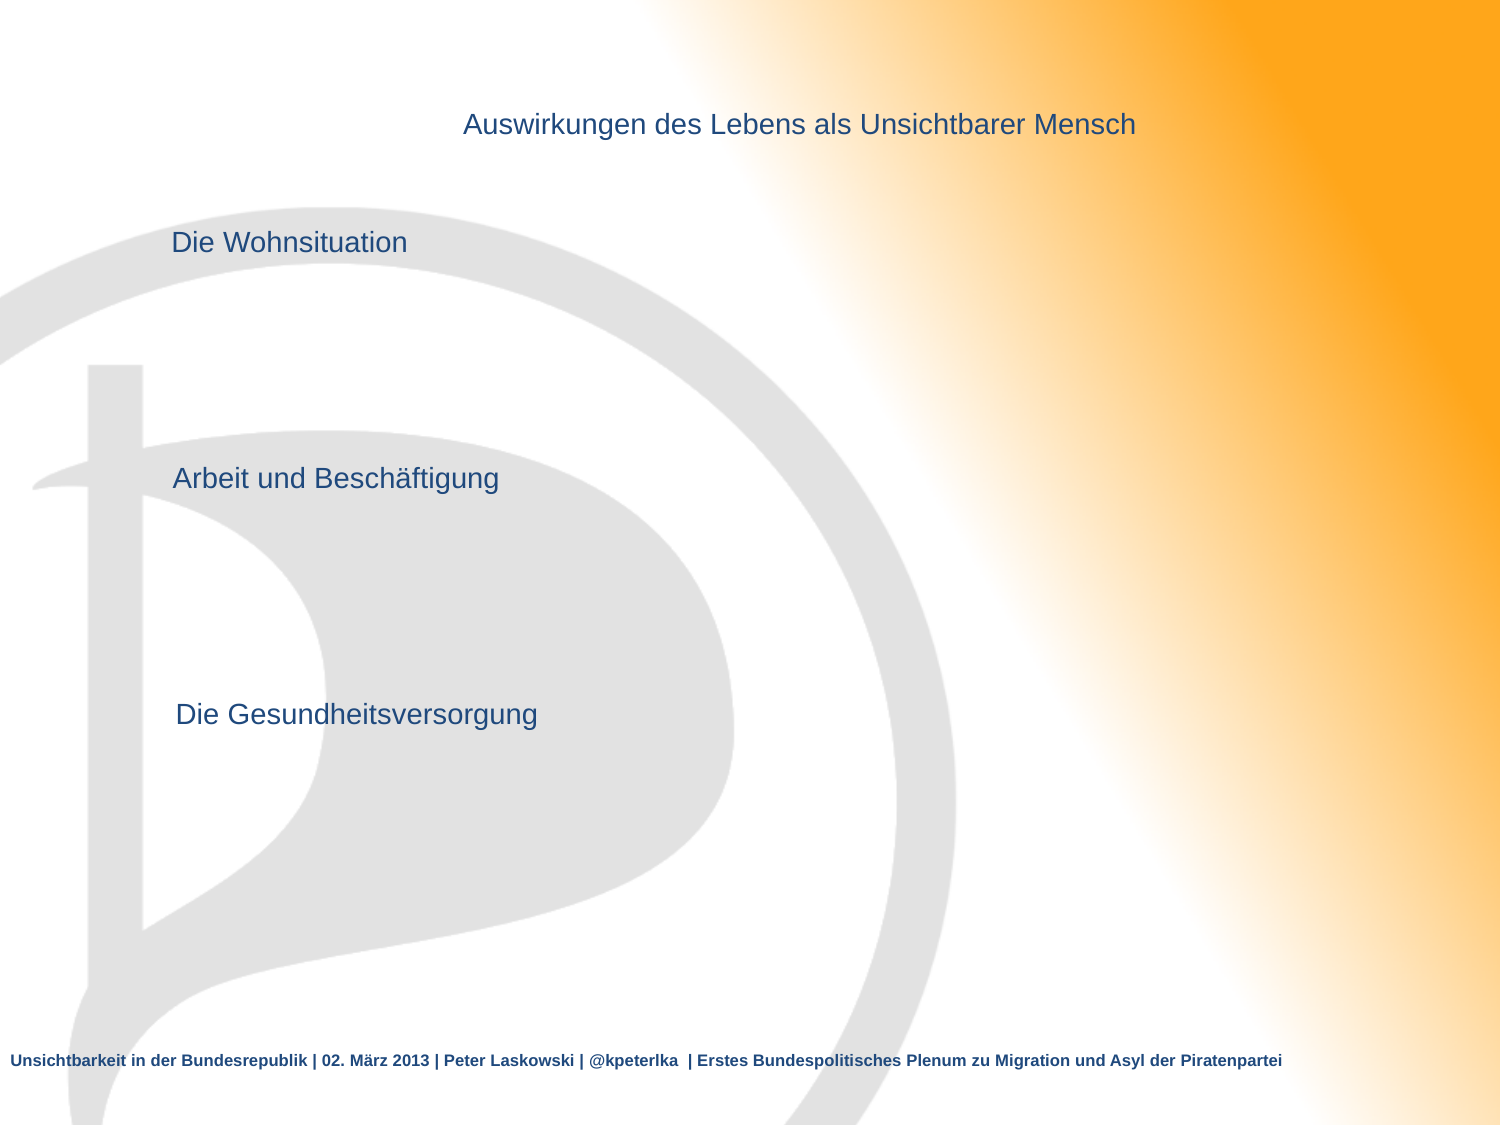

# Auswirkungen des Lebens als Unsichtbarer Mensch
Die Wohnsituation
Arbeit und Beschäftigung
Die Gesundheitsversorgung
Unsichtbarkeit in der Bundesrepublik | 02. März 2013 | Peter Laskowski | @kpeterlka | Erstes Bundespolitisches Plenum zu Migration und Asyl der Piratenpartei